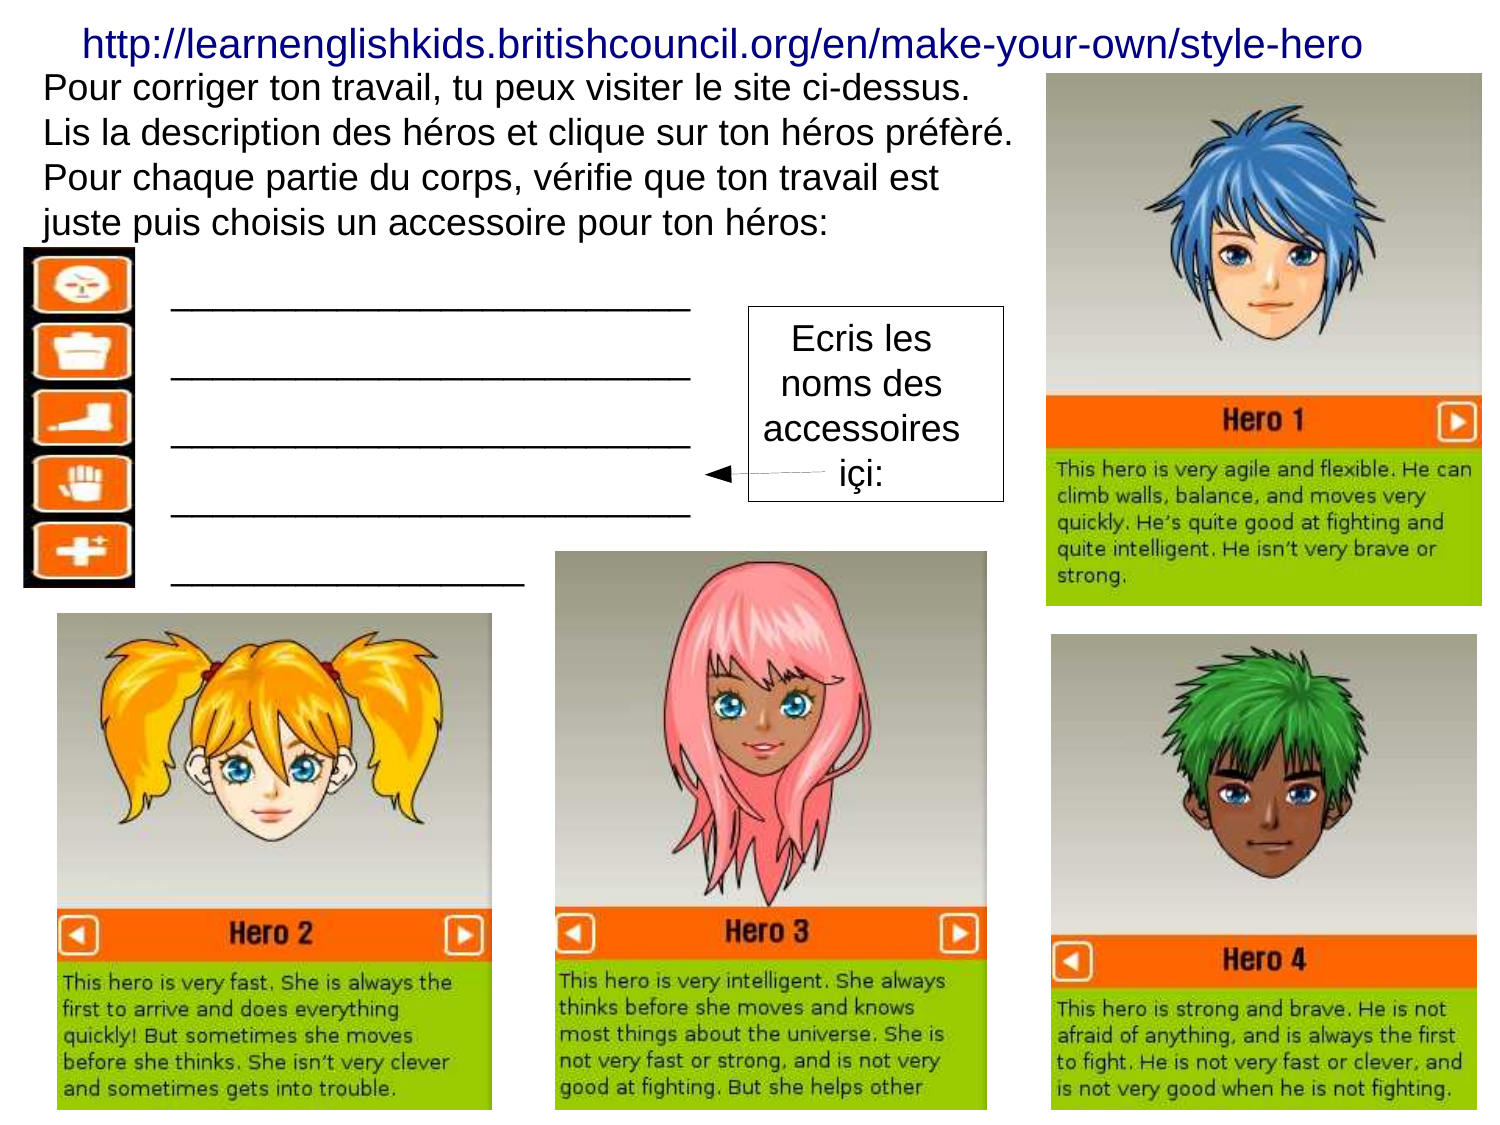

http://learnenglishkids.britishcouncil.org/en/make-your-own/style-hero
Pour corriger ton travail, tu peux visiter le site ci-dessus.
Lis la description des héros et clique sur ton héros préfèré.
Pour chaque partie du corps, vérifie que ton travail est juste puis choisis un accessoire pour ton héros:
_________________________
_________________________
_________________________
_________________________
_________________
Ecris les noms des accessoires içi: